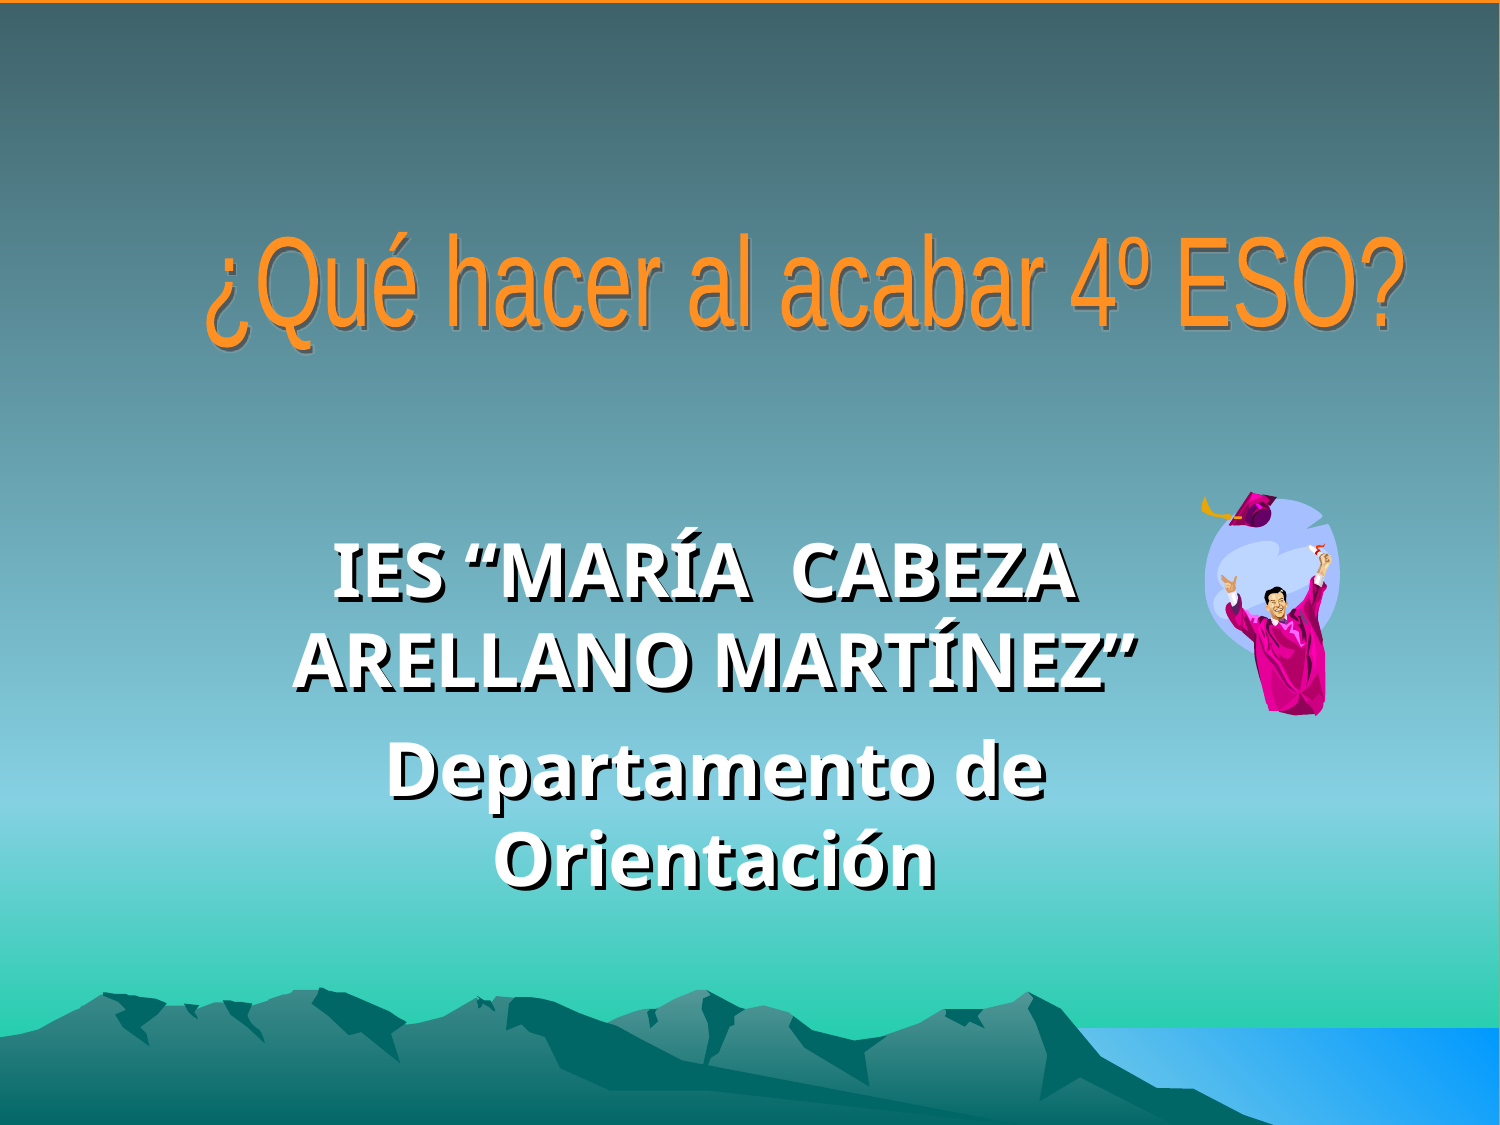

¿Qué hacer al acabar 4º ESO?
# IES “MARÍA CABEZA ARELLANO MARTÍNEZ”
Departamento de Orientación